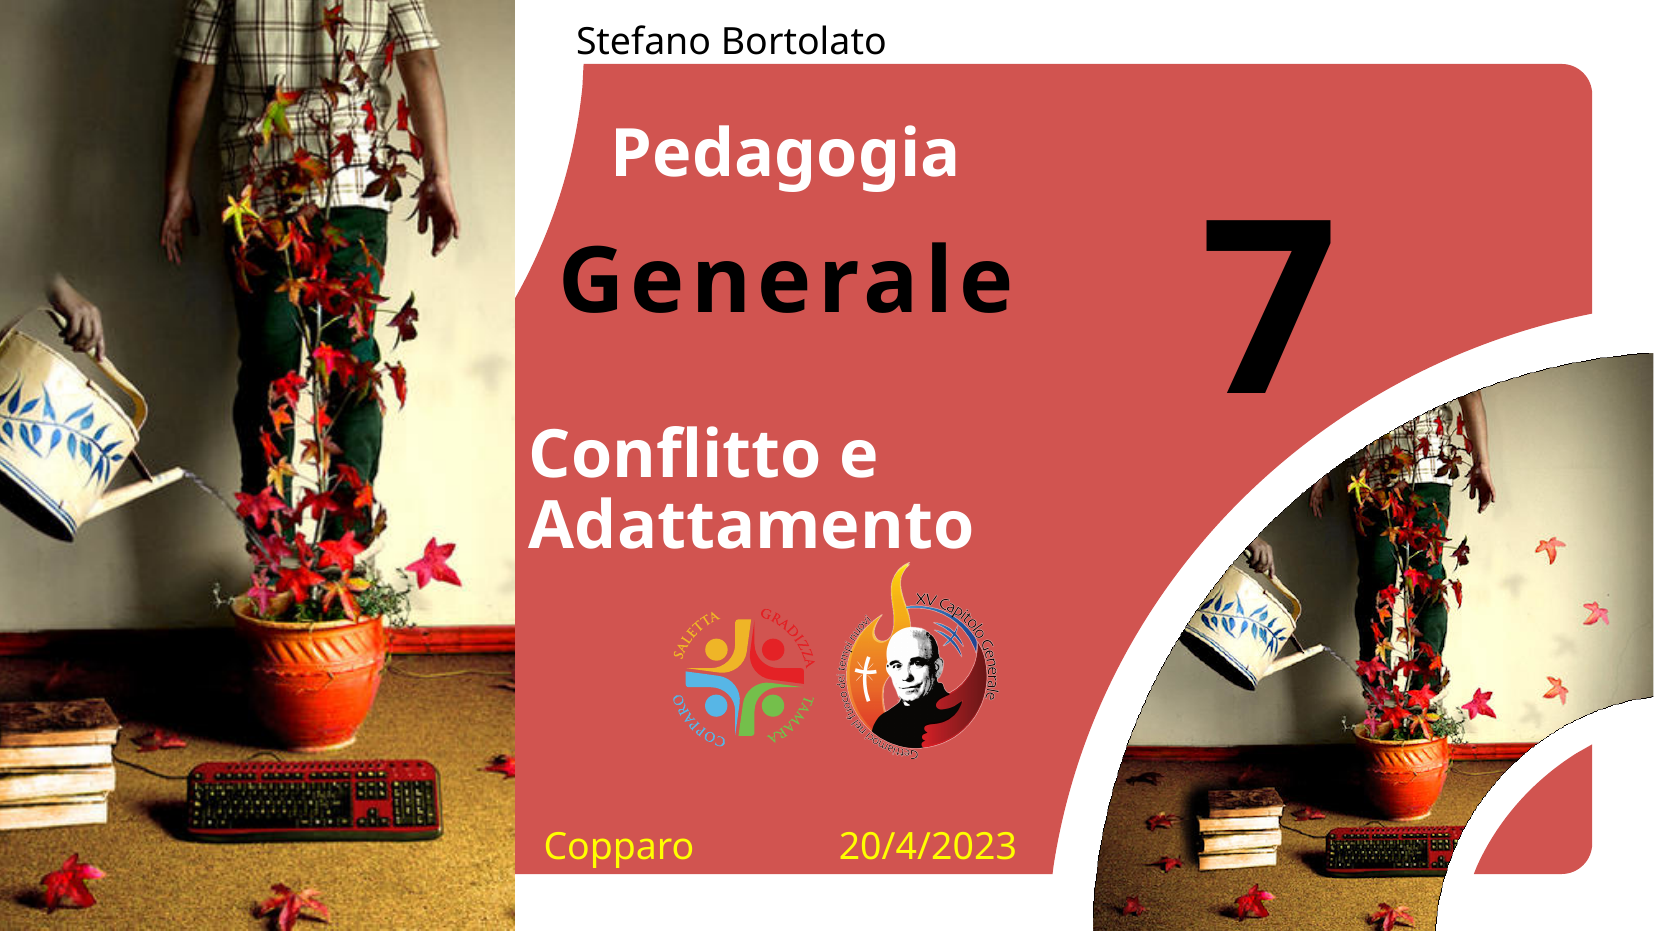

Stefano Bortolato
Pedagogia
Generale
7
Conflitto e
Adattamento
Copparo		20/4/2023